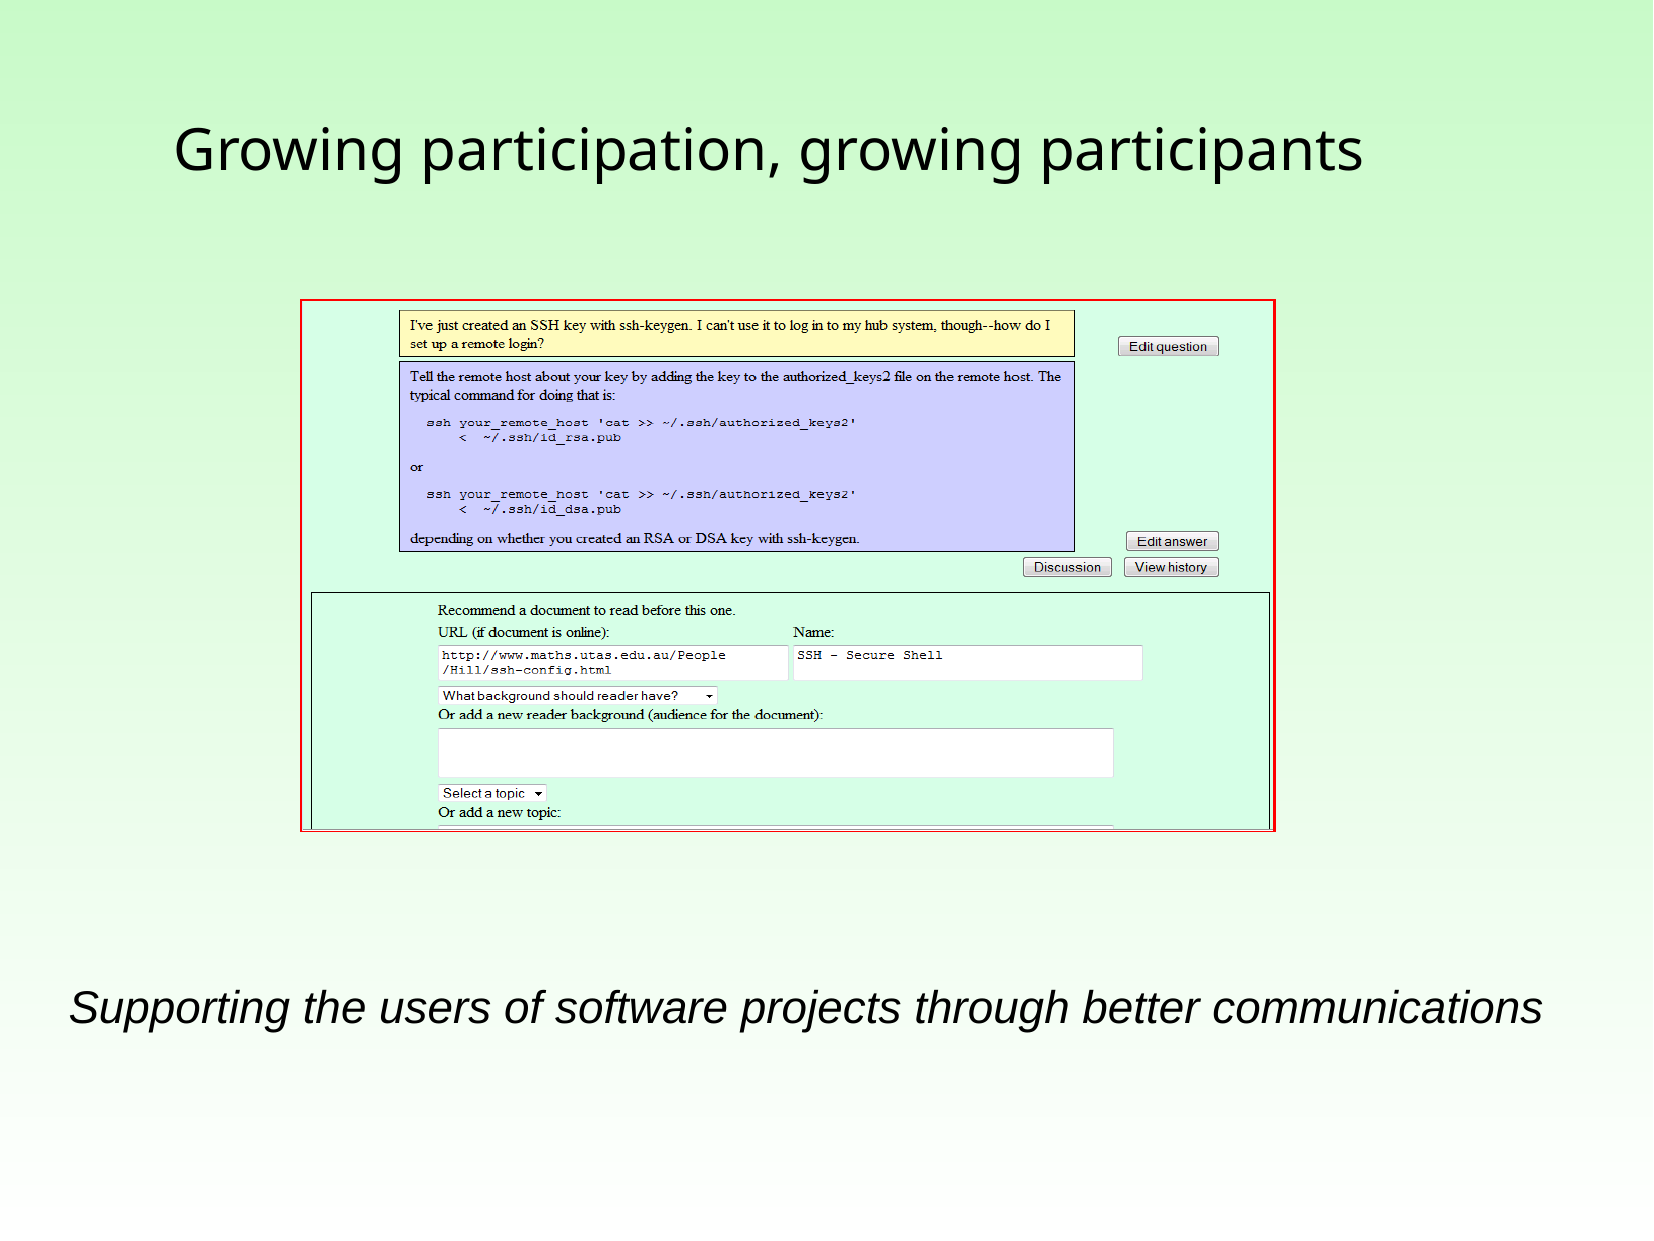

Growing participation, growing participants
Supporting the users of software projects through better communications